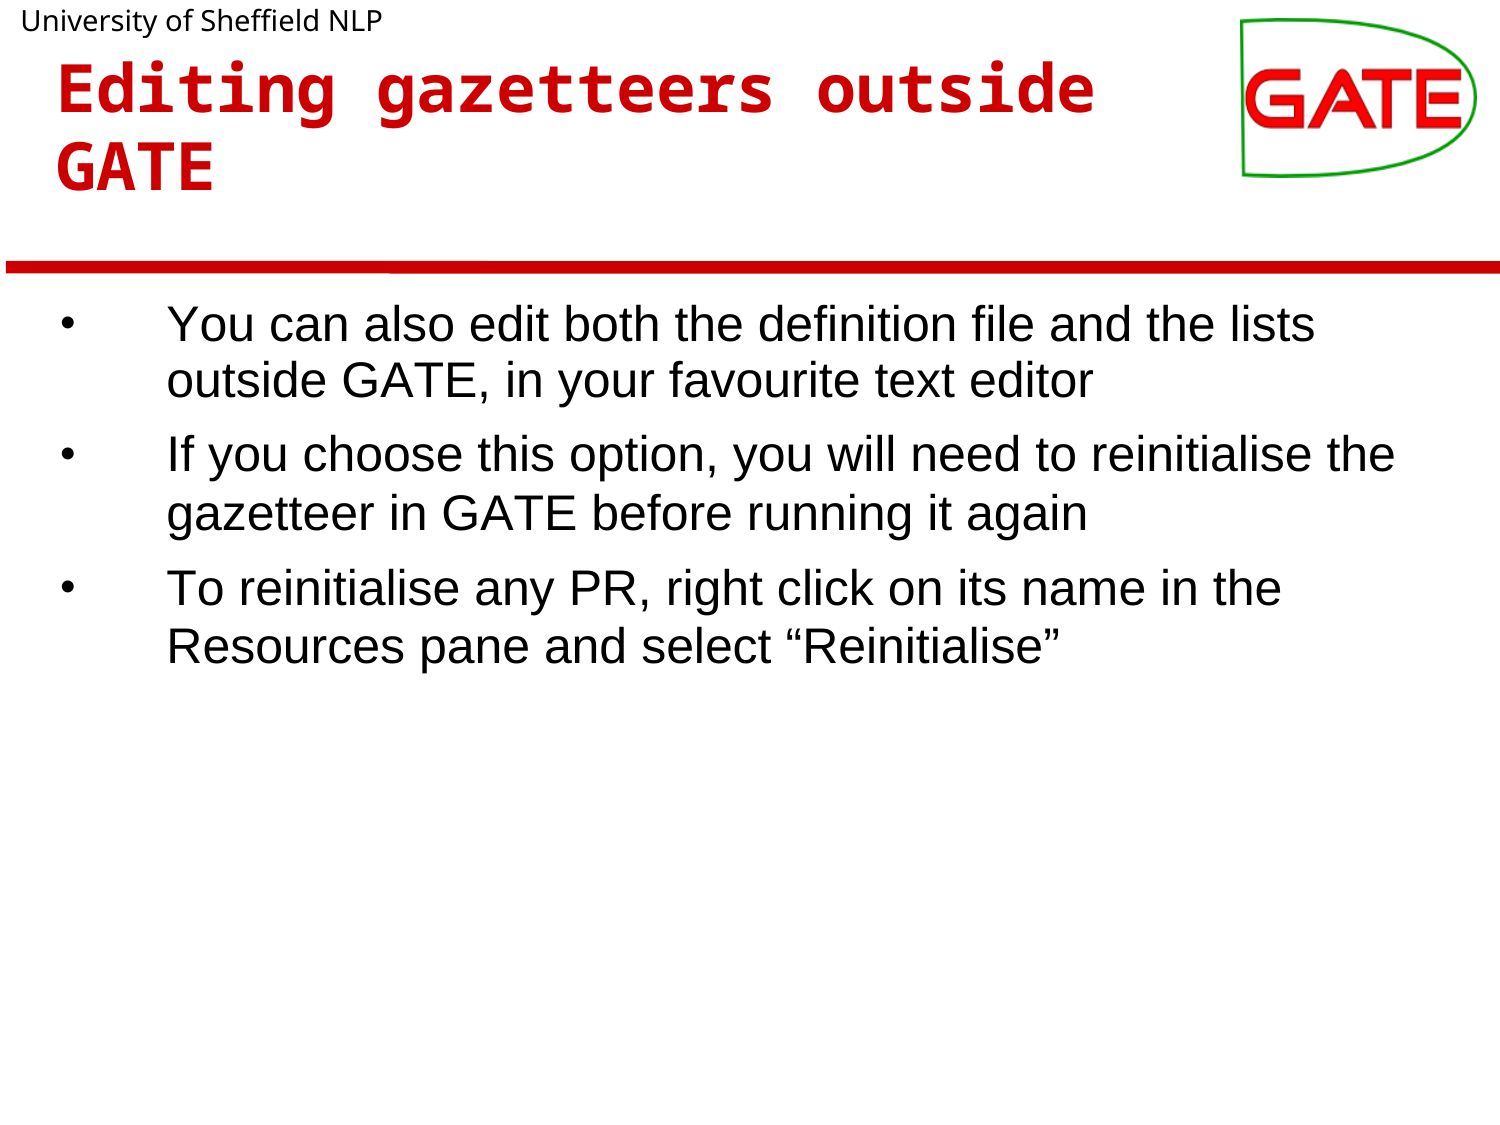

Editing gazetteers outside GATE
You can also edit both the definition file and the lists outside GATE, in your favourite text editor
If you choose this option, you will need to reinitialise the gazetteer in GATE before running it again
To reinitialise any PR, right click on its name in the Resources pane and select “Reinitialise”